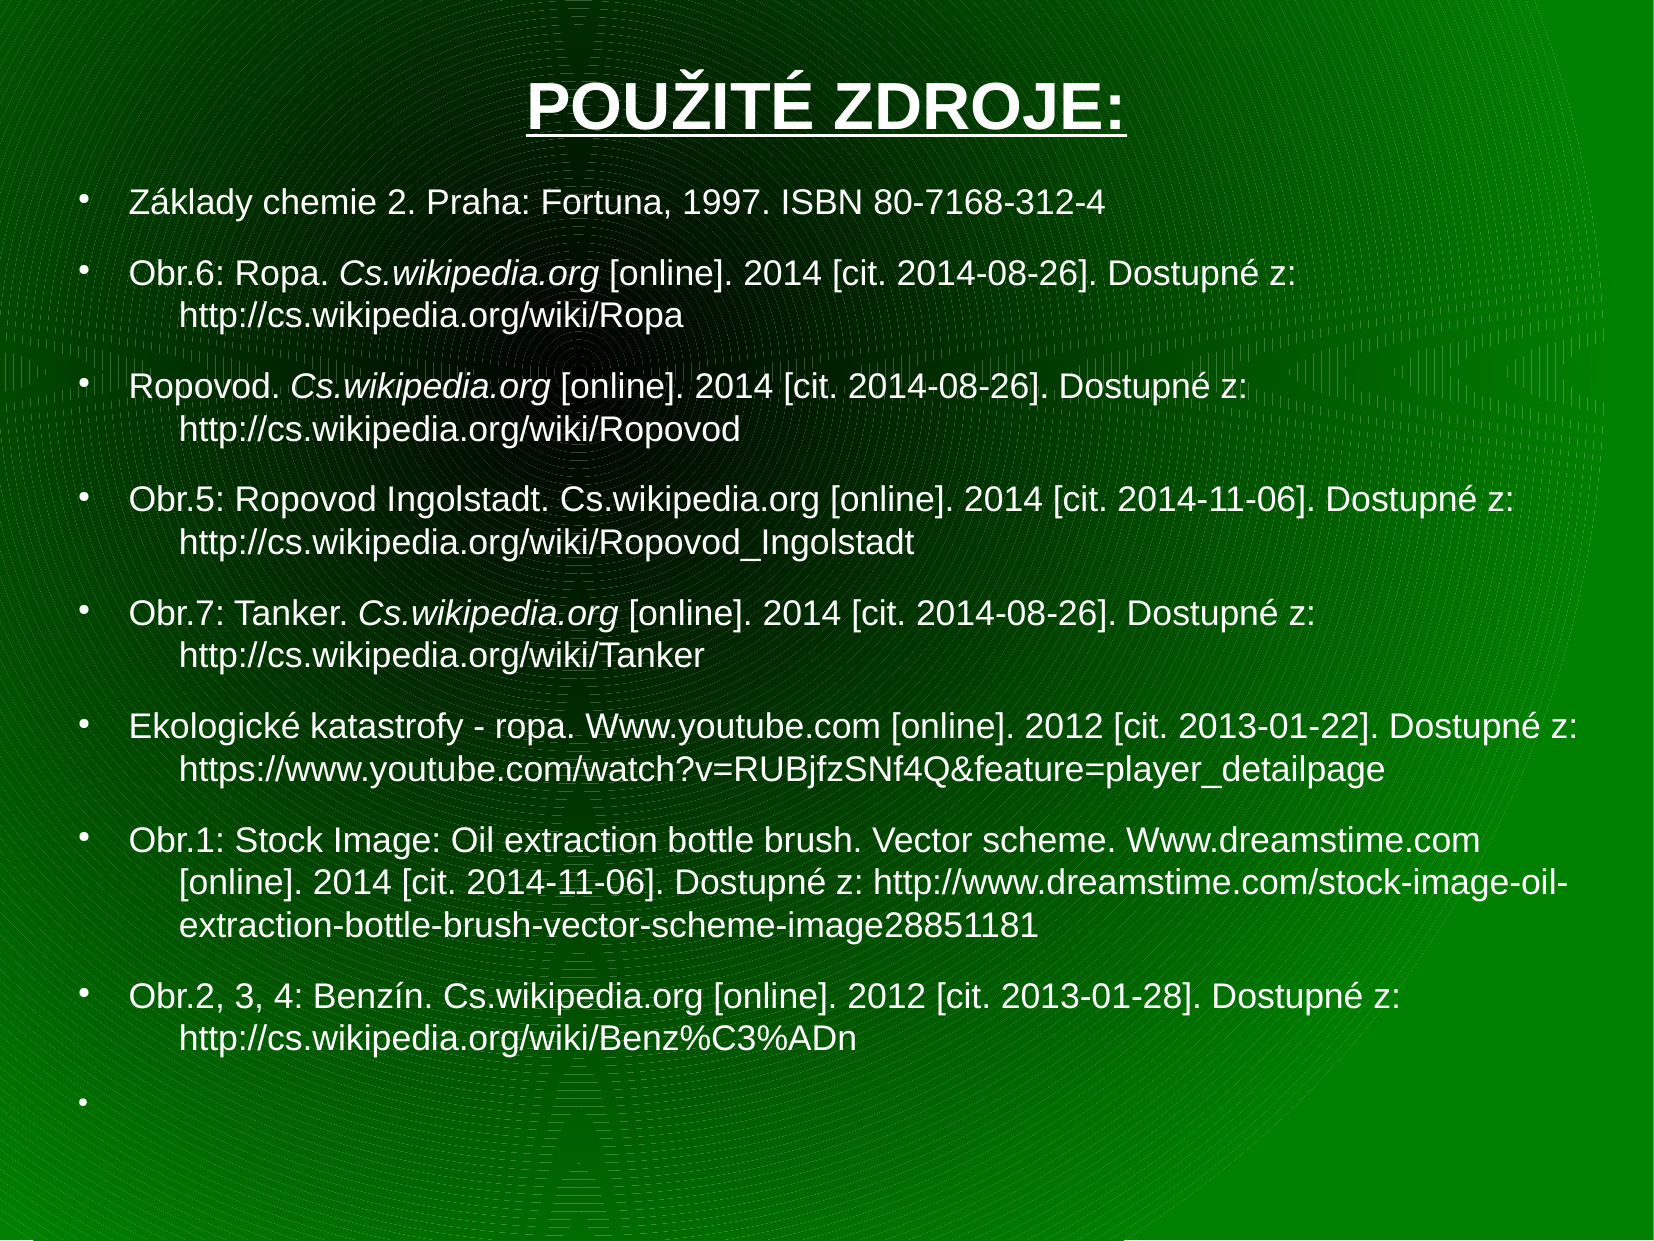

# POUŽITÉ ZDROJE:
Základy chemie 2. Praha: Fortuna, 1997. ISBN 80-7168-312-4
Obr.6: Ropa. Cs.wikipedia.org [online]. 2014 [cit. 2014-08-26]. Dostupné z: http://cs.wikipedia.org/wiki/Ropa
Ropovod. Cs.wikipedia.org [online]. 2014 [cit. 2014-08-26]. Dostupné z: http://cs.wikipedia.org/wiki/Ropovod
Obr.5: Ropovod Ingolstadt. Cs.wikipedia.org [online]. 2014 [cit. 2014-11-06]. Dostupné z: http://cs.wikipedia.org/wiki/Ropovod_Ingolstadt
Obr.7: Tanker. Cs.wikipedia.org [online]. 2014 [cit. 2014-08-26]. Dostupné z: http://cs.wikipedia.org/wiki/Tanker
Ekologické katastrofy - ropa. Www.youtube.com [online]. 2012 [cit. 2013-01-22]. Dostupné z: https://www.youtube.com/watch?v=RUBjfzSNf4Q&feature=player_detailpage
Obr.1: Stock Image: Oil extraction bottle brush. Vector scheme. Www.dreamstime.com [online]. 2014 [cit. 2014-11-06]. Dostupné z: http://www.dreamstime.com/stock-image-oil-extraction-bottle-brush-vector-scheme-image28851181
Obr.2, 3, 4: Benzín. Cs.wikipedia.org [online]. 2012 [cit. 2013-01-28]. Dostupné z: http://cs.wikipedia.org/wiki/Benz%C3%ADn